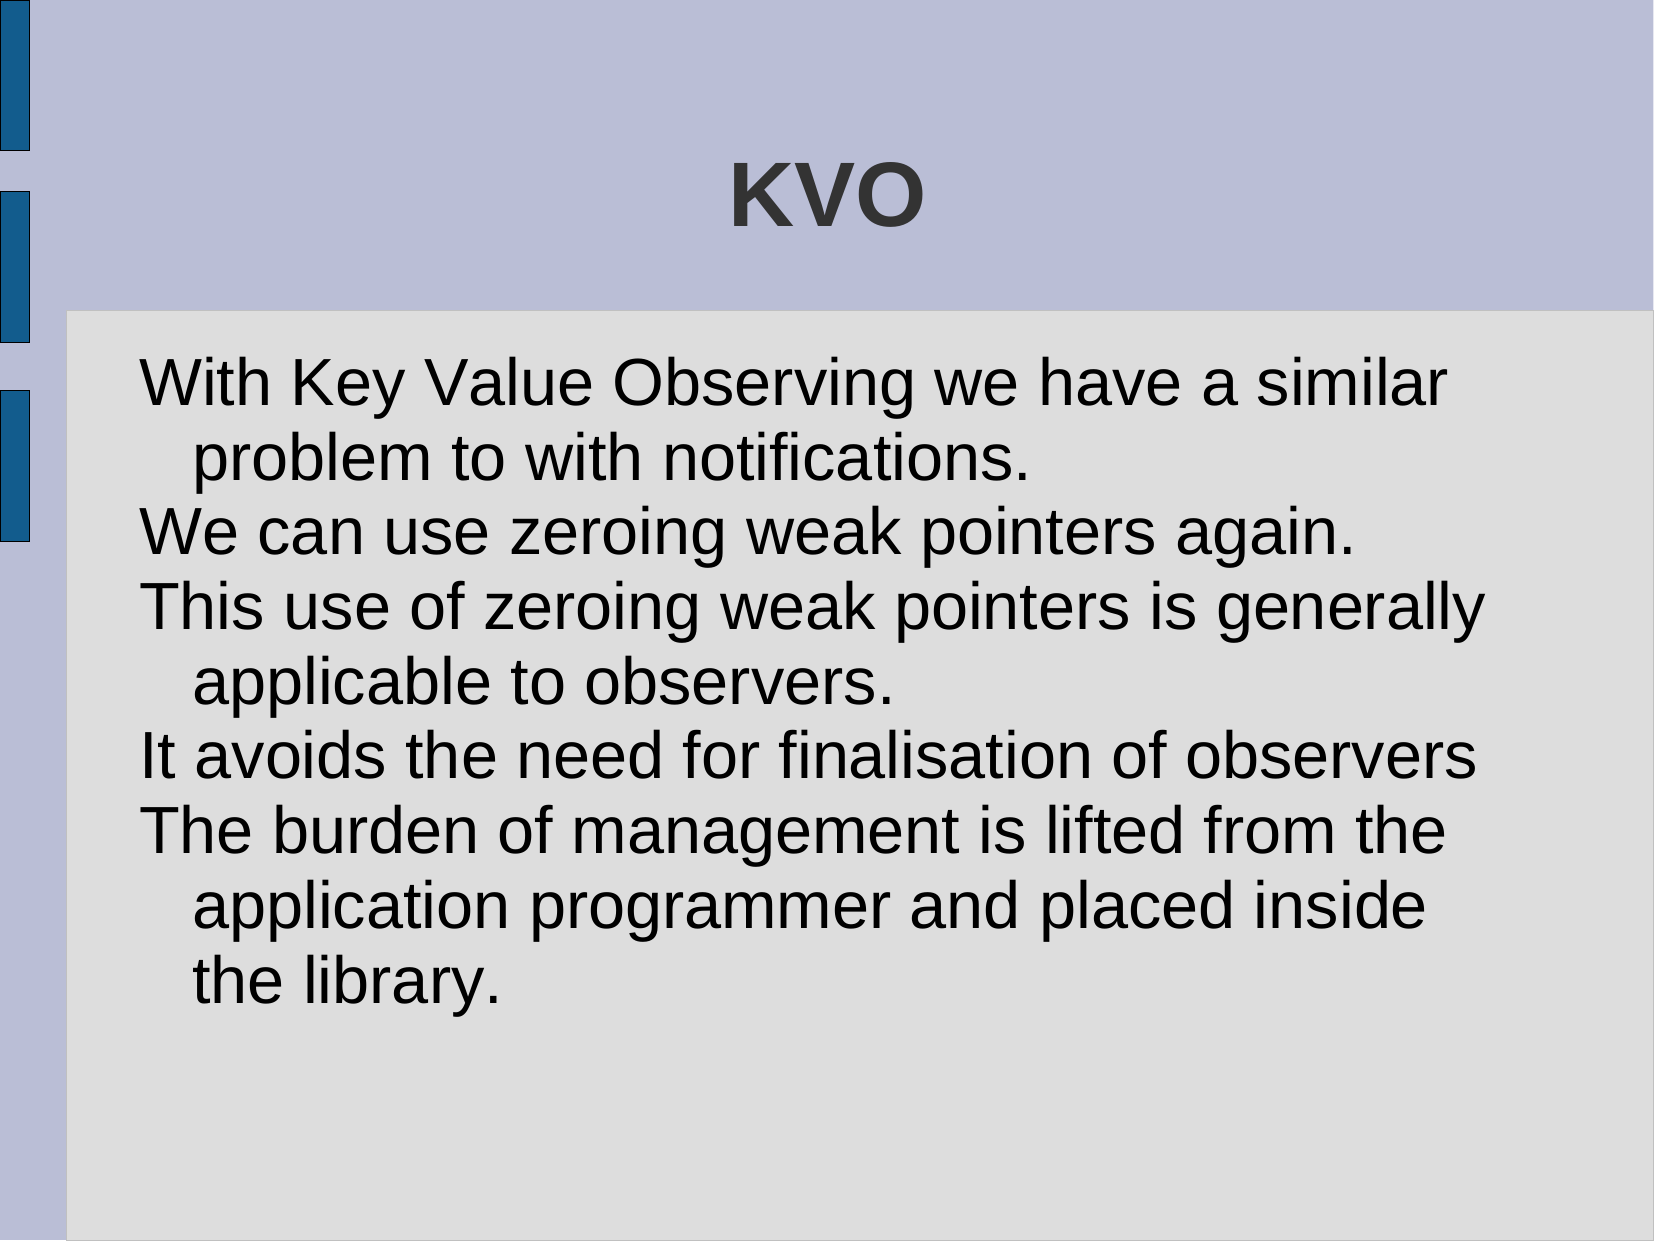

# KVO
With Key Value Observing we have a similar problem to with notifications.
We can use zeroing weak pointers again.
This use of zeroing weak pointers is generally applicable to observers.
It avoids the need for finalisation of observers
The burden of management is lifted from the application programmer and placed inside the library.